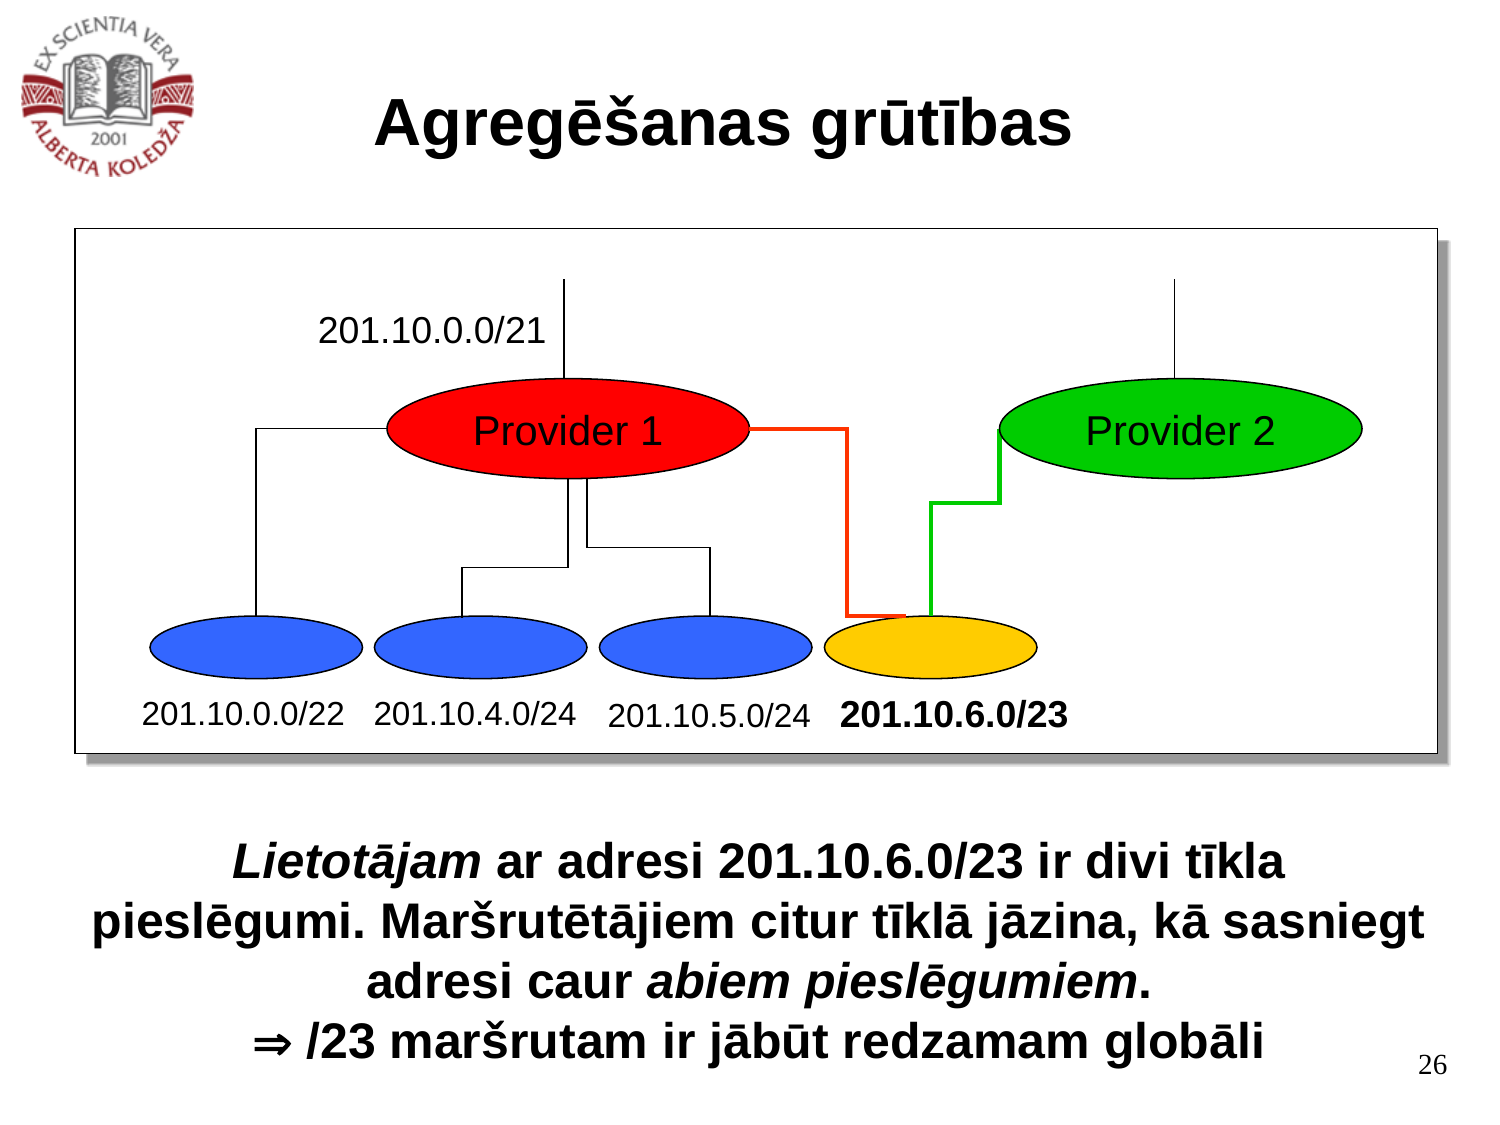

# Agregēšanas grūtības
201.10.0.0/21
Provider 1
Provider 2
201.10.6.0/23
201.10.0.0/22
201.10.4.0/24
201.10.5.0/24
Lietotājam ar adresi 201.10.6.0/23 ir divi tīkla pieslēgumi. Maršrutētājiem citur tīklā jāzina, kā sasniegt adresi caur abiem pieslēgumiem.
 /23 maršrutam ir jābūt redzamam globāli